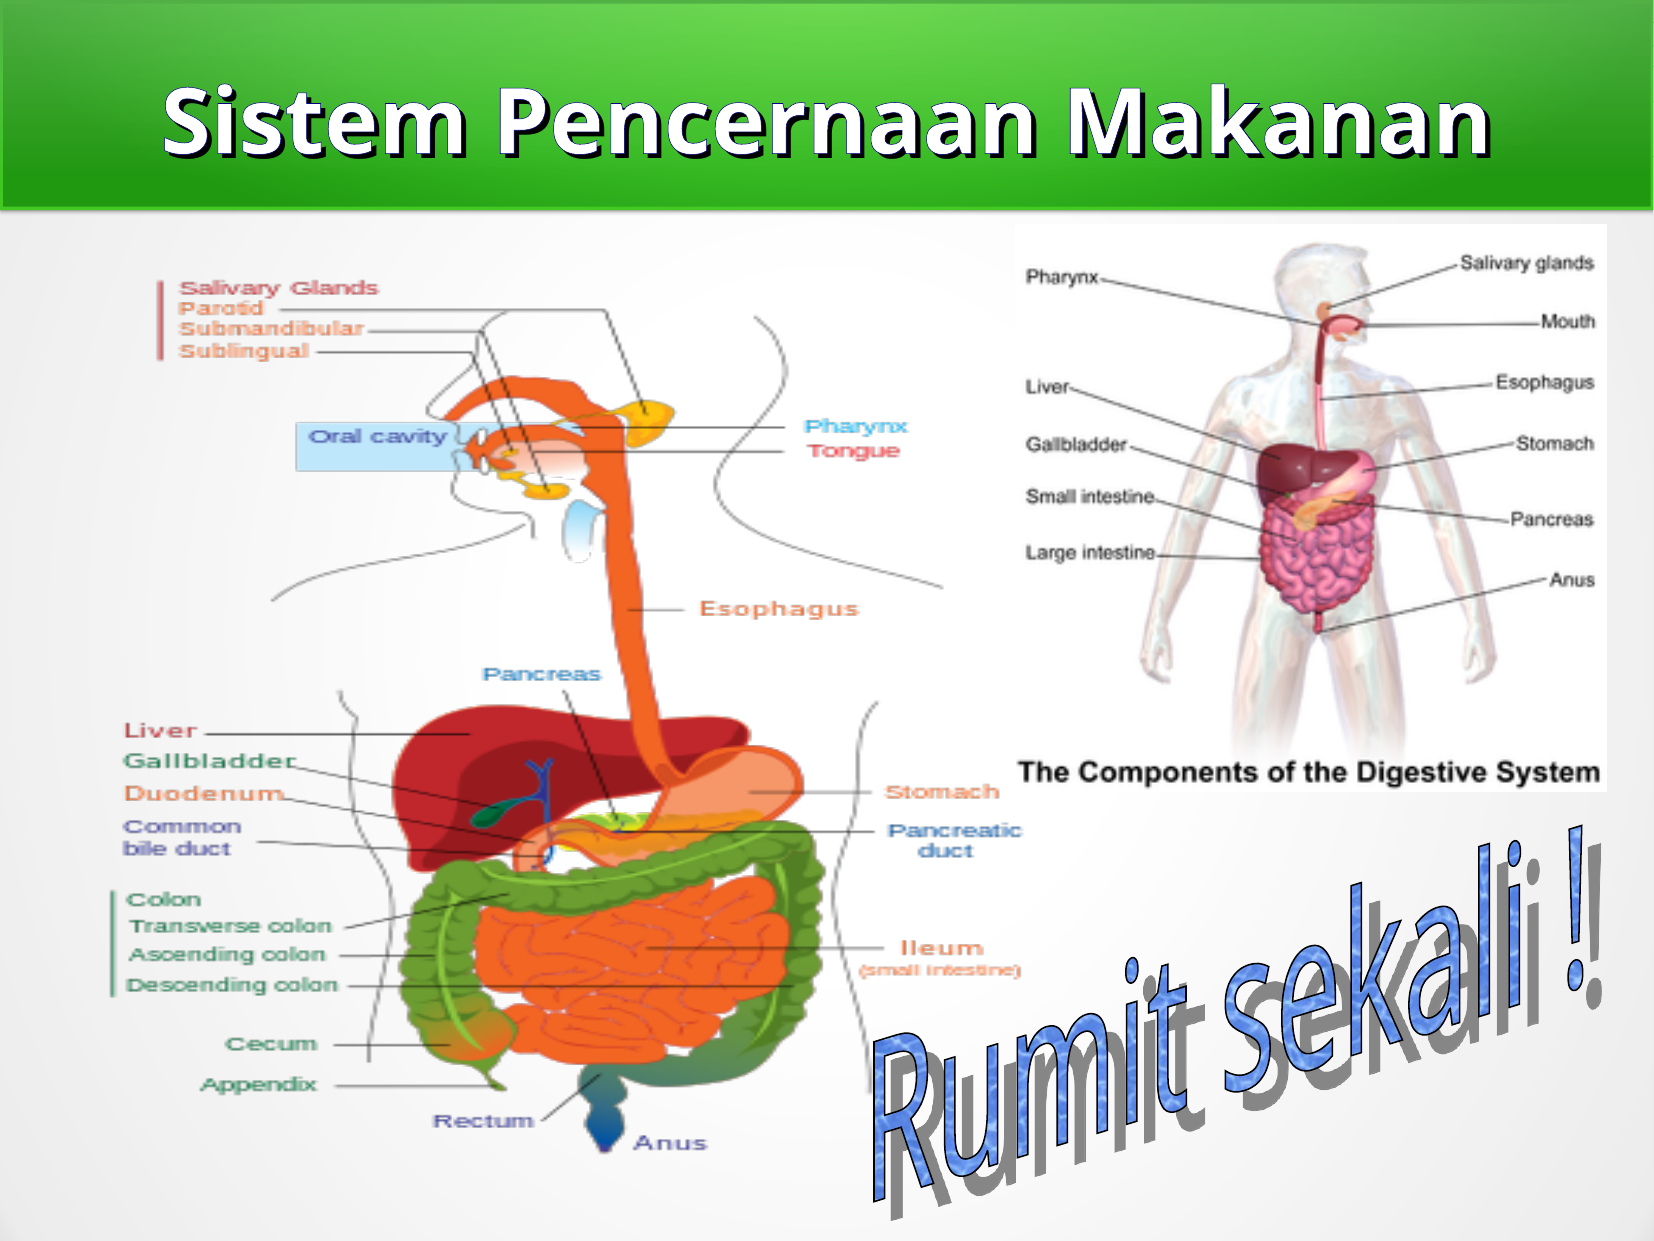

# Sistem Pencernaan Makanan
Rumit sekali !